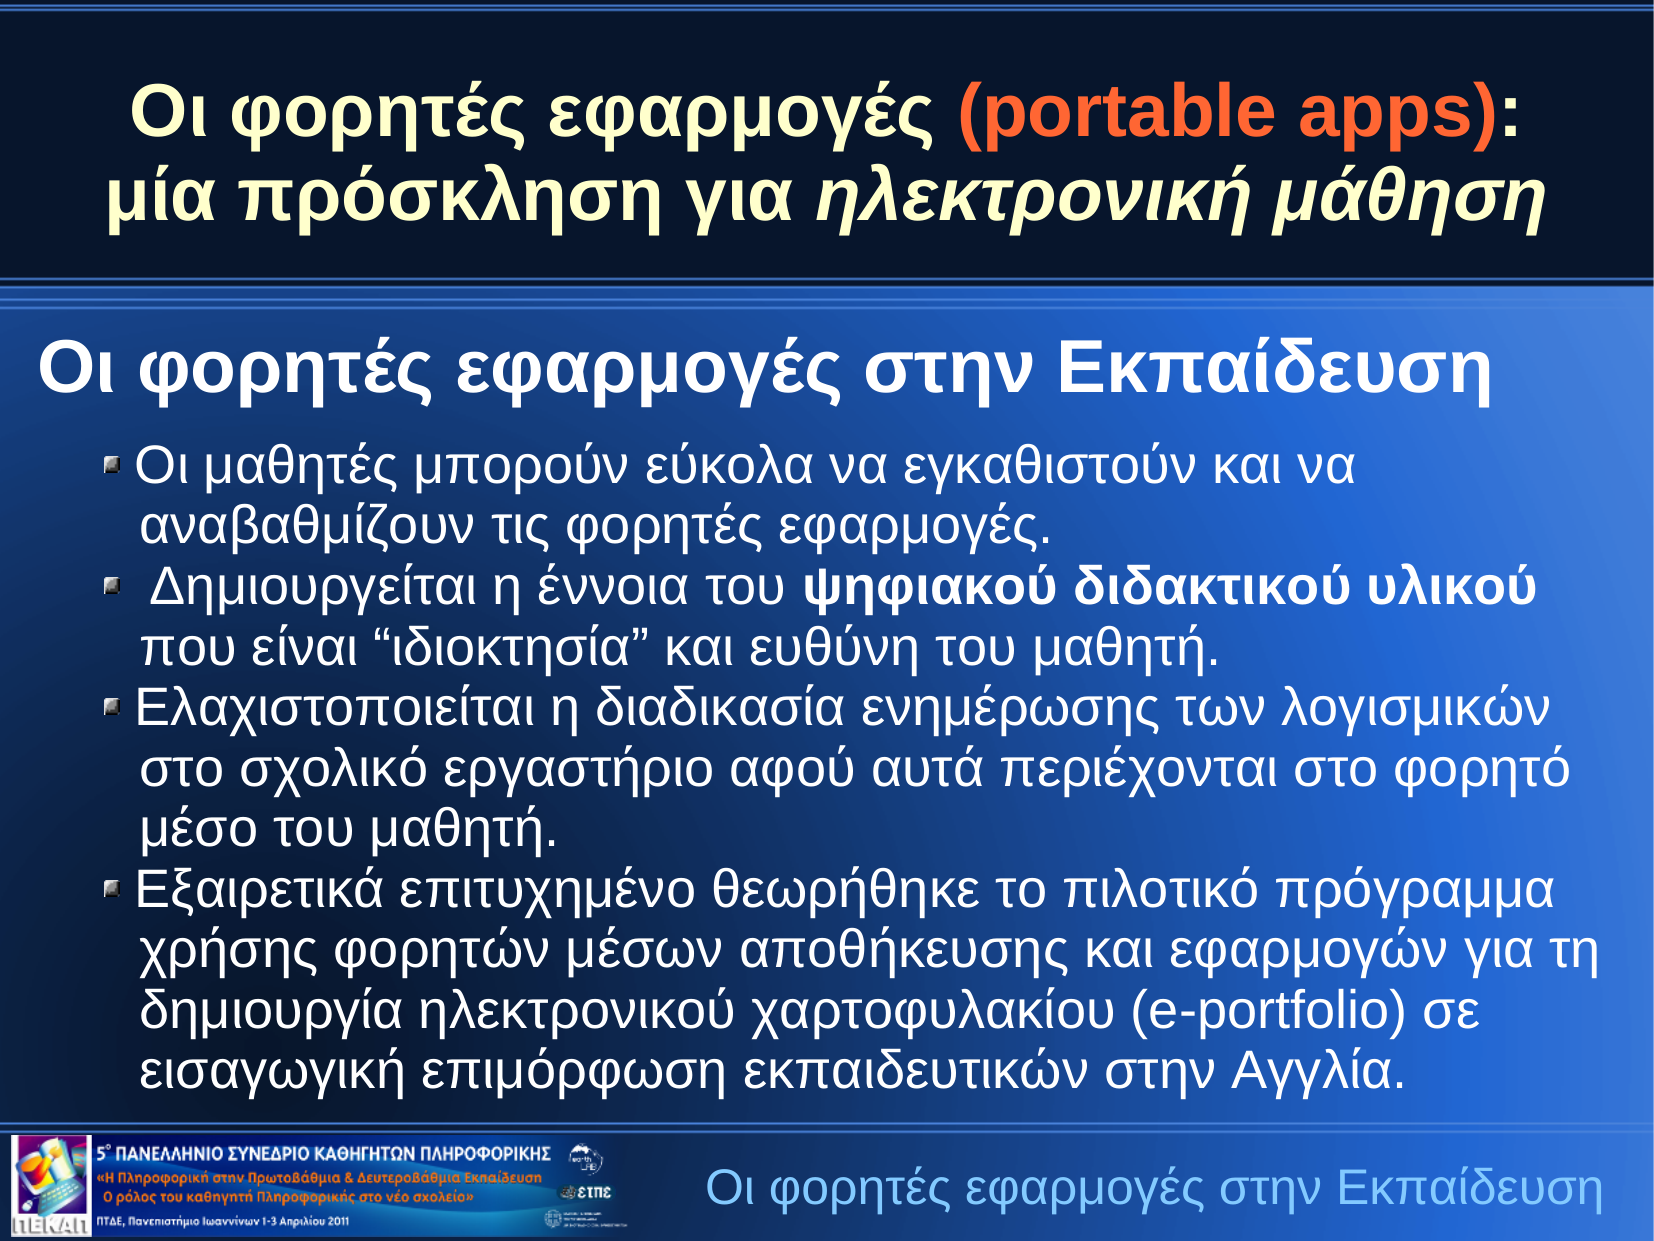

# Οι φορητές εφαρμογές (portable apps): μία πρόσκληση για ηλεκτρονική μάθηση
Οι φορητές εφαρμογές στην Εκπαίδευση
 Οι μαθητές μπορούν εύκολα να εγκαθιστούν και να αναβαθμίζουν τις φορητές εφαρμογές.
 Δημιουργείται η έννοια του ψηφιακού διδακτικού υλικού που είναι “ιδιοκτησία” και ευθύνη του μαθητή.
 Ελαχιστοποιείται η διαδικασία ενημέρωσης των λογισμικών στο σχολικό εργαστήριο αφού αυτά περιέχονται στο φορητό μέσο του μαθητή.
 Εξαιρετικά επιτυχημένο θεωρήθηκε το πιλοτικό πρόγραμμα χρήσης φορητών μέσων αποθήκευσης και εφαρμογών για τη δημιουργία ηλεκτρονικού χαρτοφυλακίου (e-portfolio) σε εισαγωγική επιμόρφωση εκπαιδευτικών στην Αγγλία.
 Οι φορητές εφαρμογές στην Εκπαίδευση